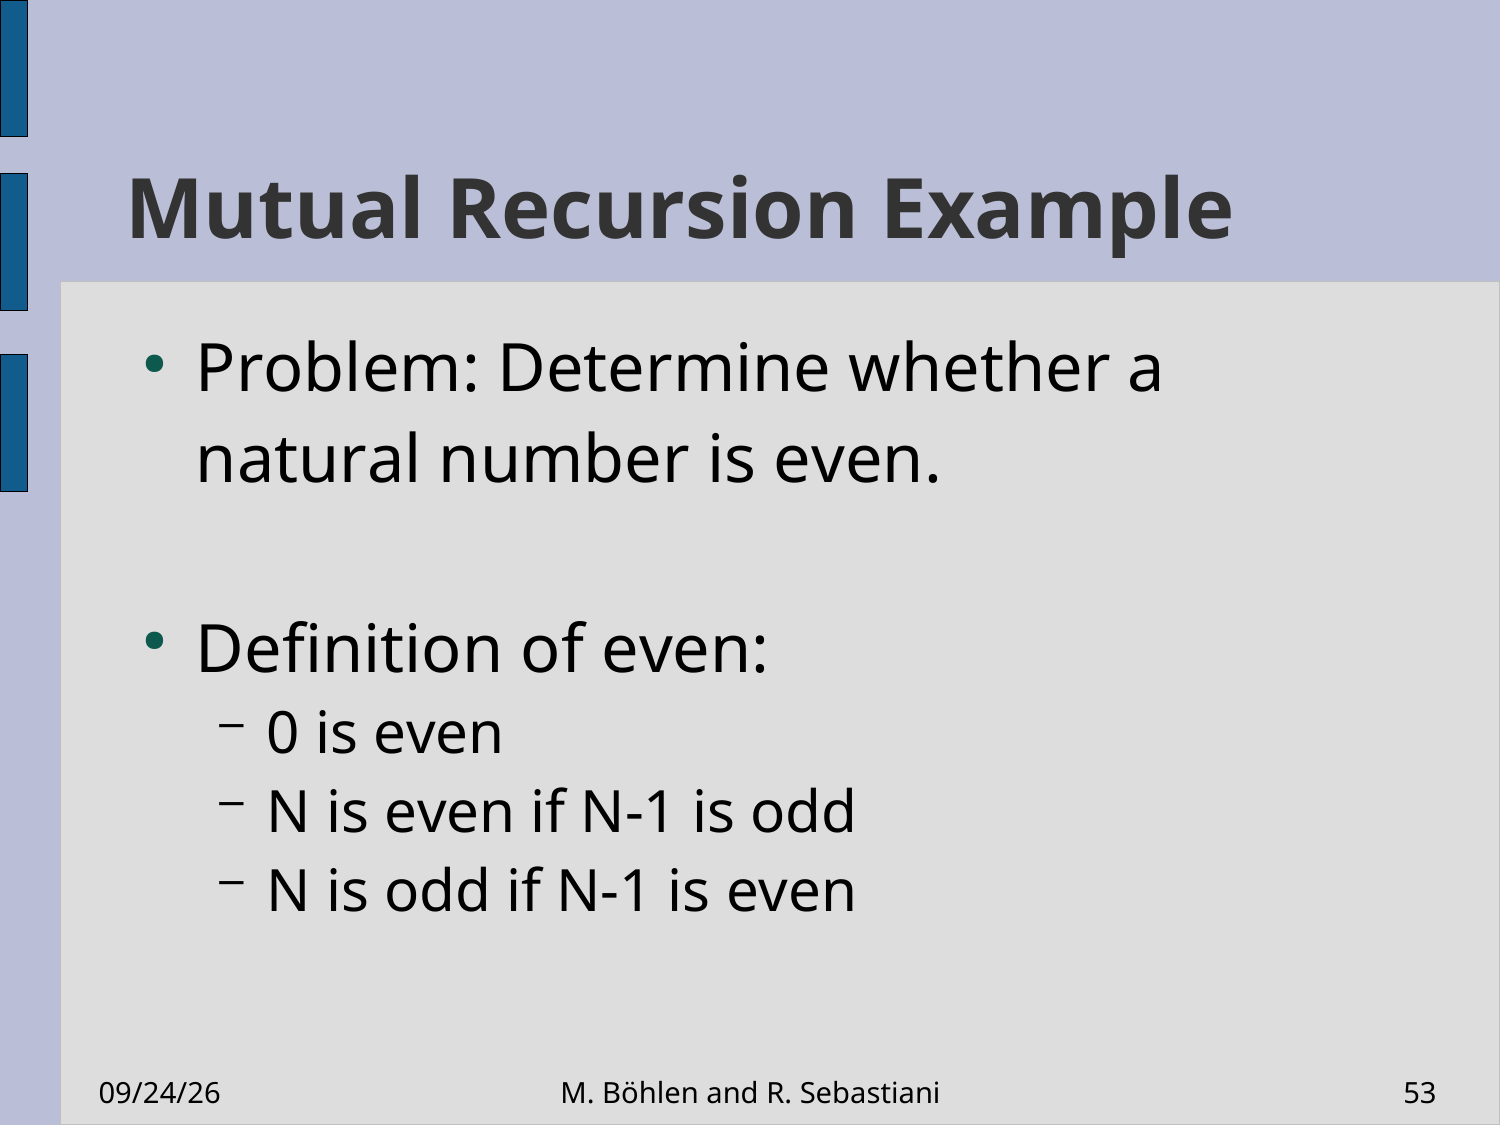

# Mutual Recursion Example
Problem: Determine whether a natural number is even.
Definition of even:
0 is even
N is even if N-1 is odd
N is odd if N-1 is even
M. Böhlen and R. Sebastiani
53